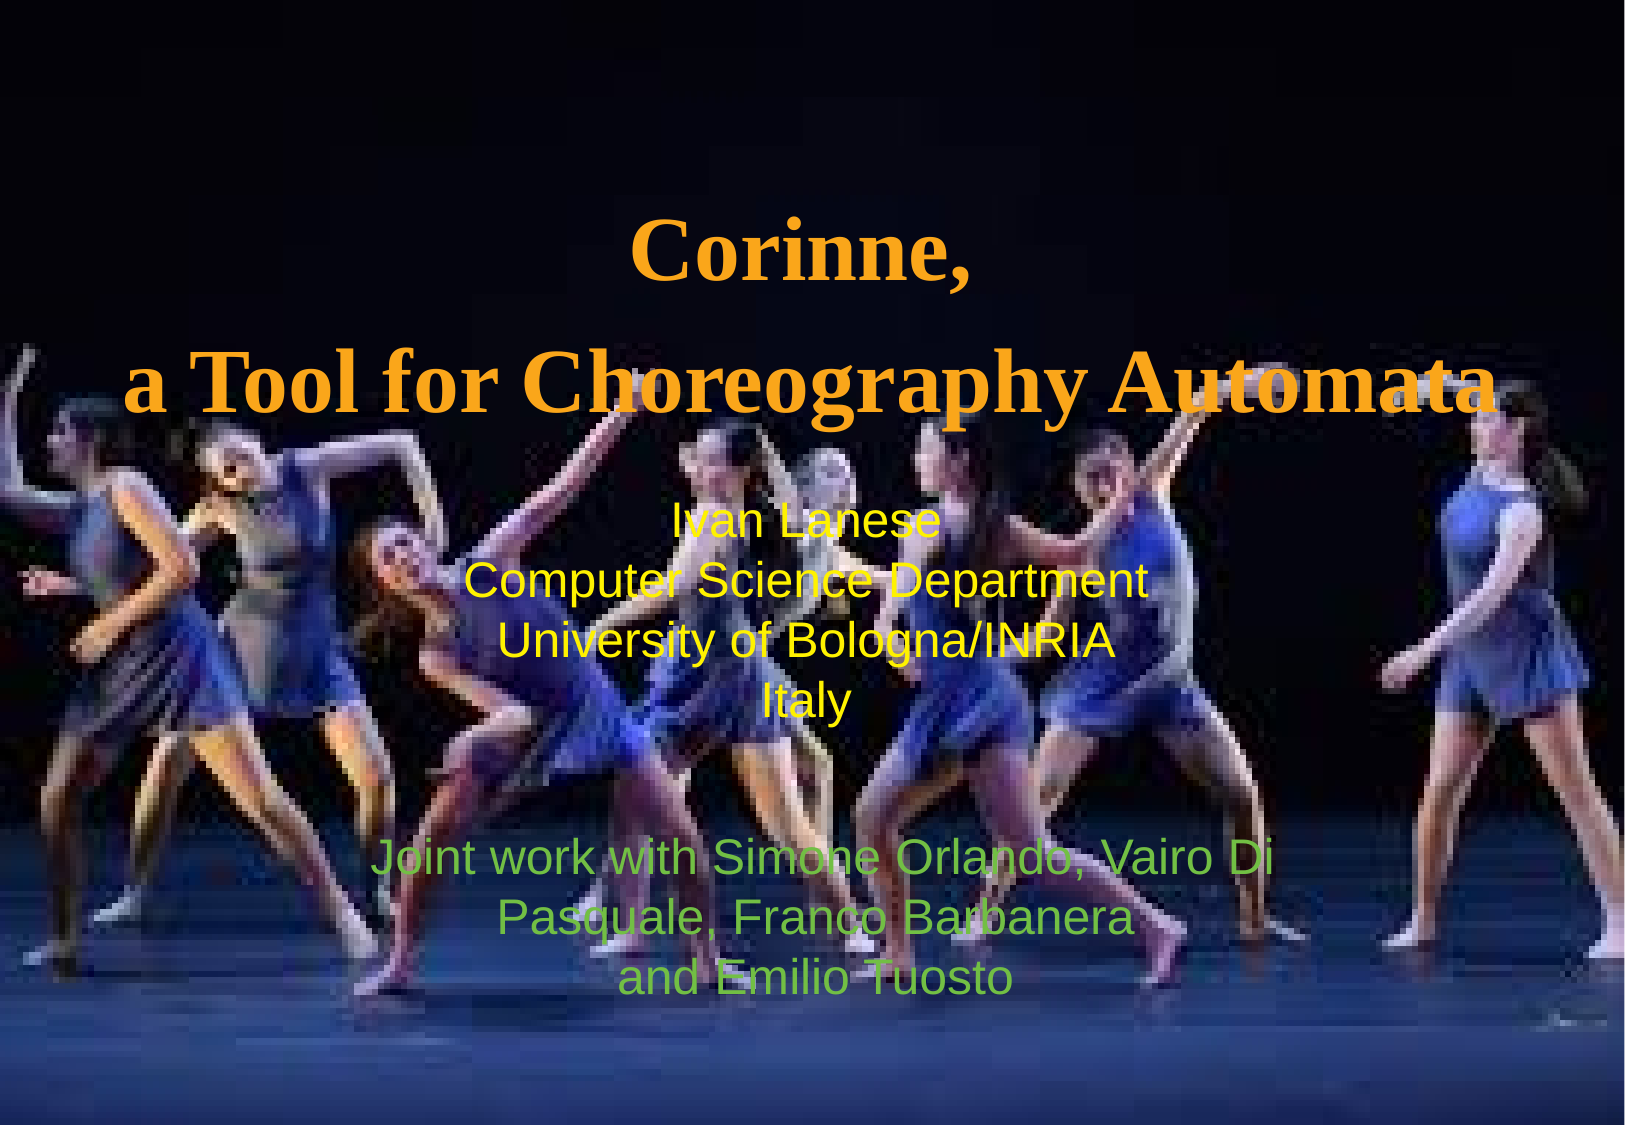

# Corinne, a Tool for Choreography Automata
Ivan Lanese
Computer Science Department
University of Bologna/INRIA
Italy
Joint work with Simone Orlando, Vairo Di Pasquale, Franco Barbanera
and Emilio Tuosto